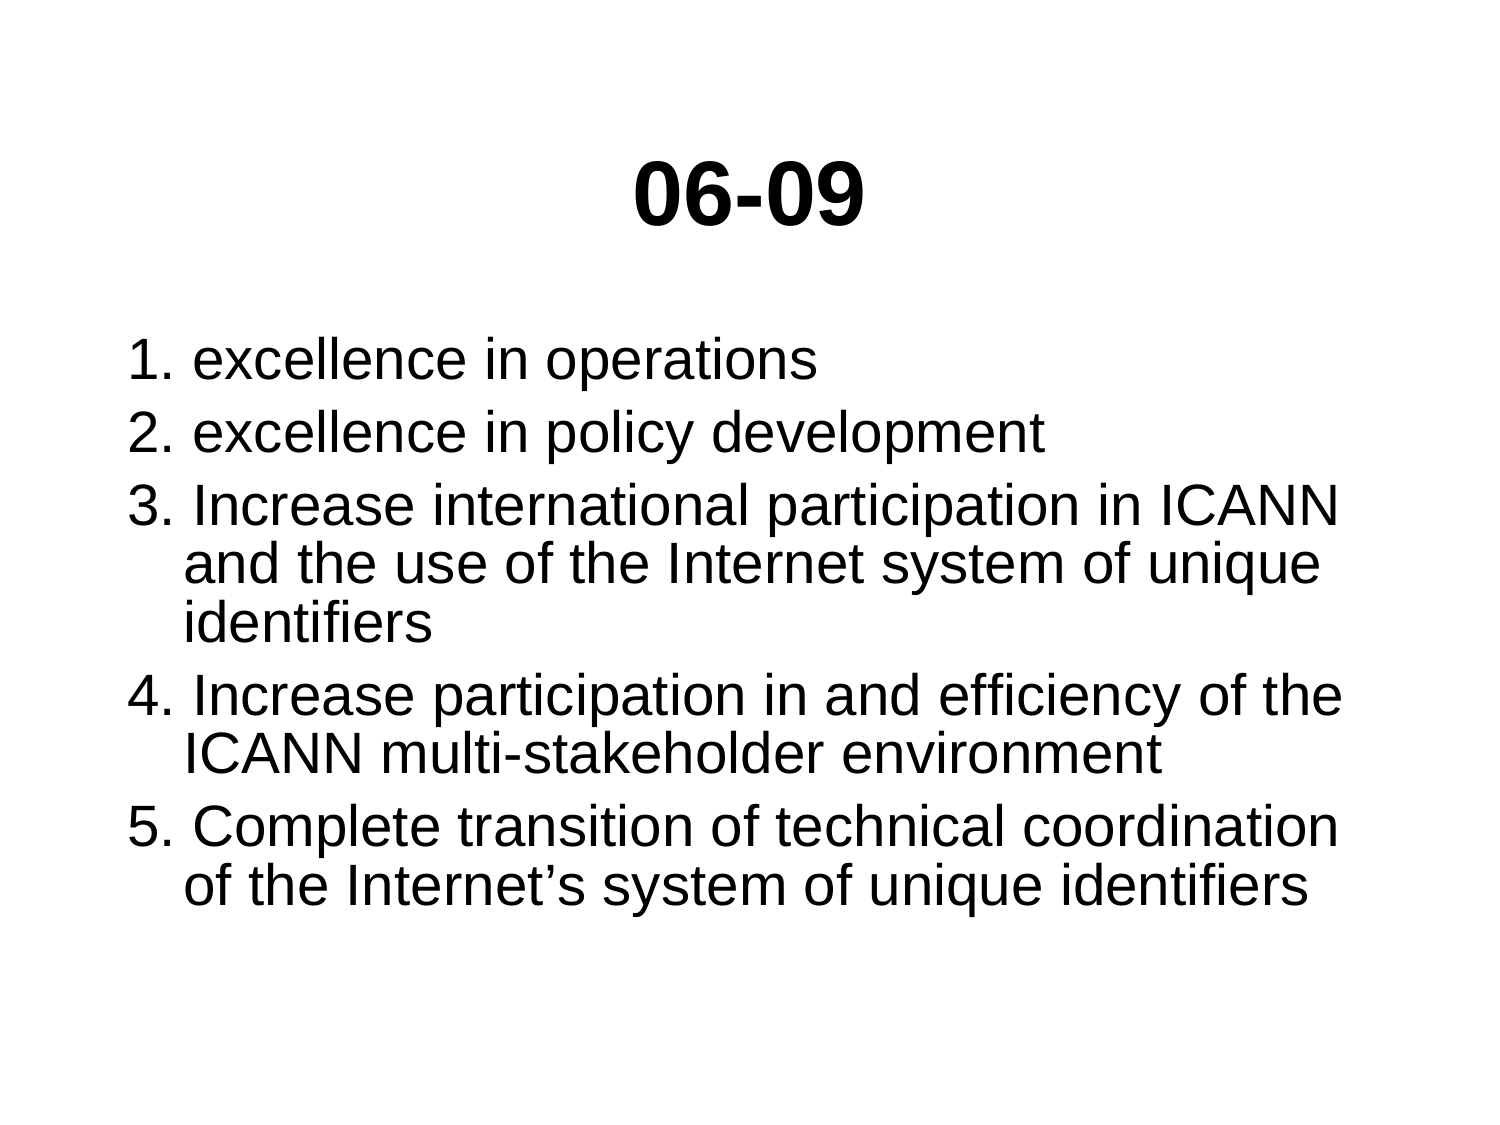

# 06-09
1. excellence in operations
2. excellence in policy development
3. Increase international participation in ICANN and the use of the Internet system of unique identifiers
4. Increase participation in and efficiency of the ICANN multi-stakeholder environment
5. Complete transition of technical coordination of the Internet’s system of unique identifiers